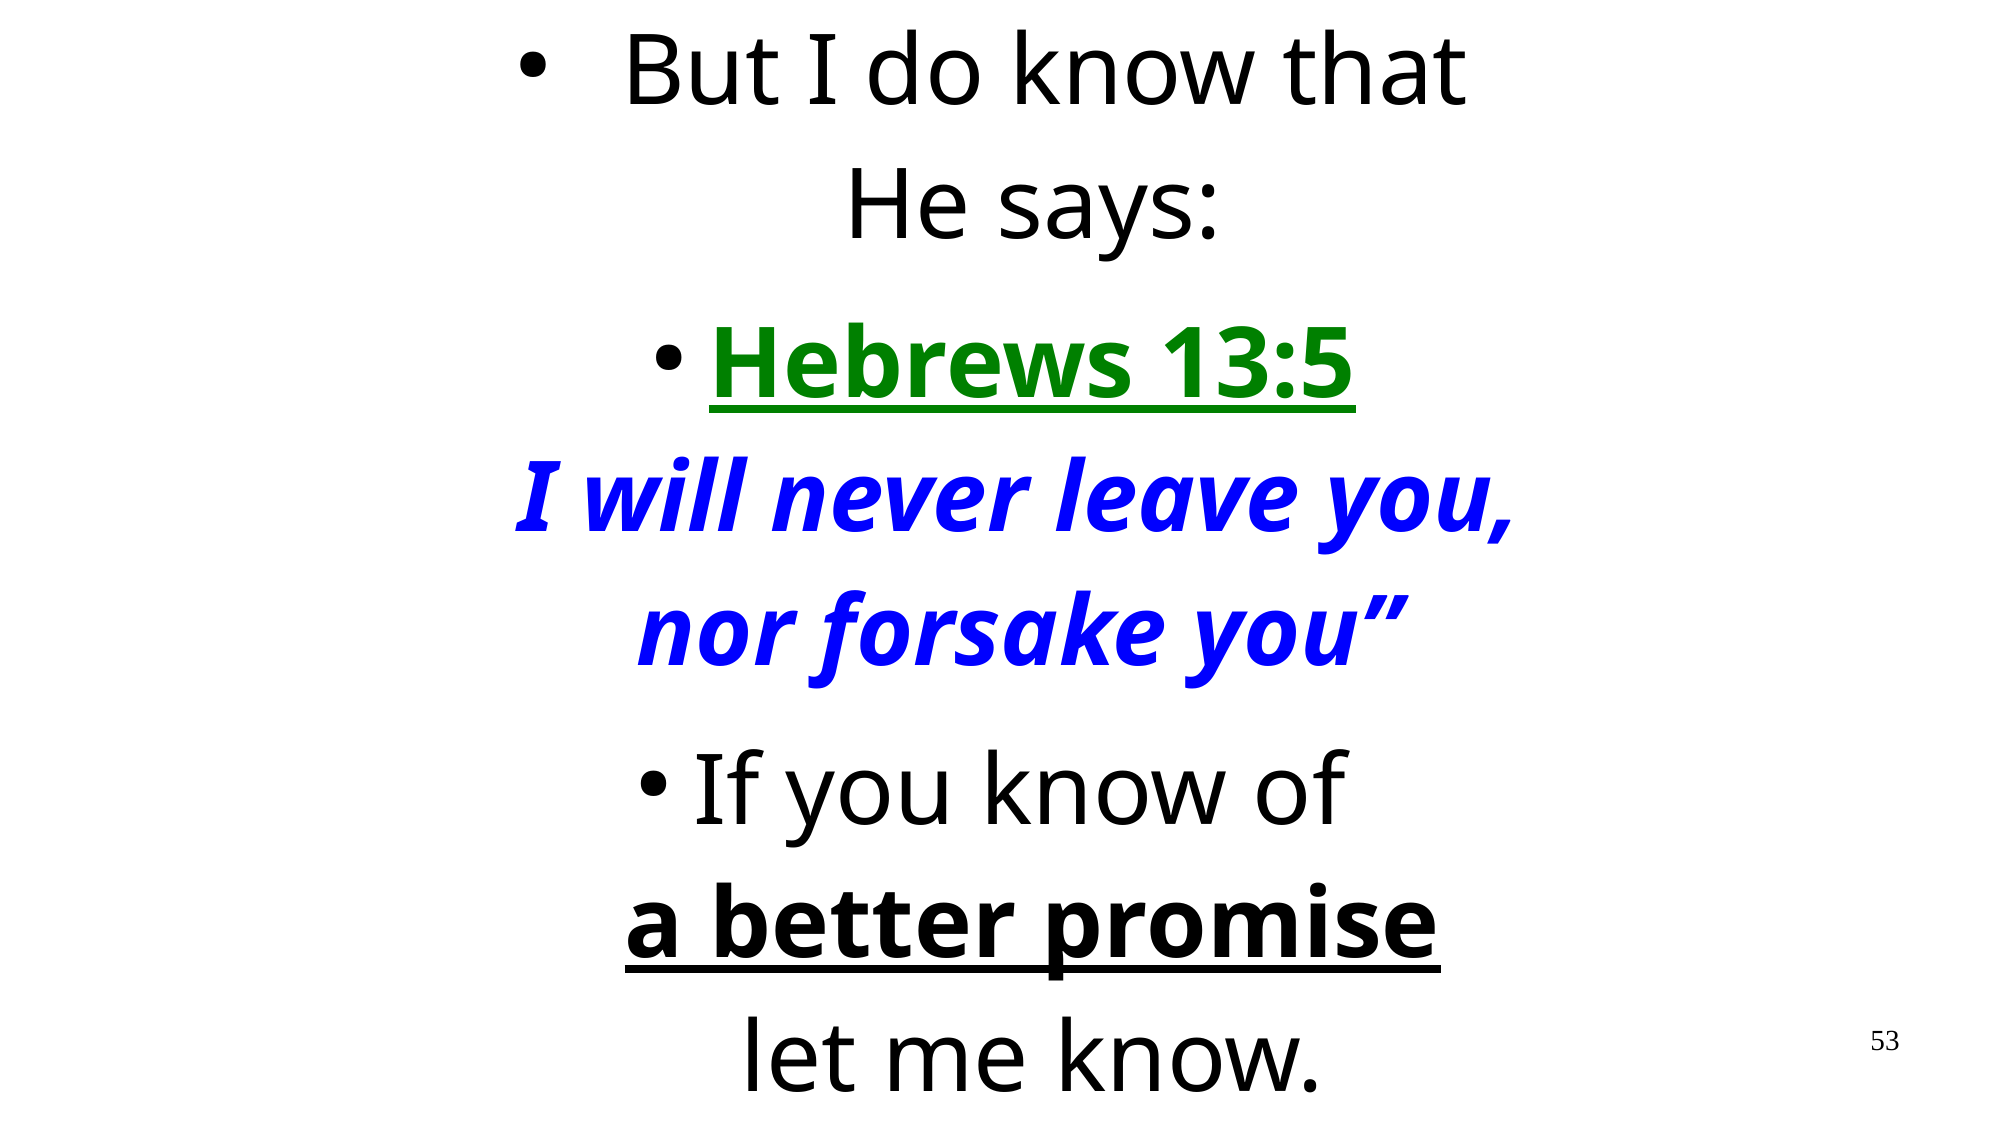

# But I do know that He says:
Hebrews 13:5
I will never leave you,
nor forsake you”
If you know of
a better promise
let me know.
53